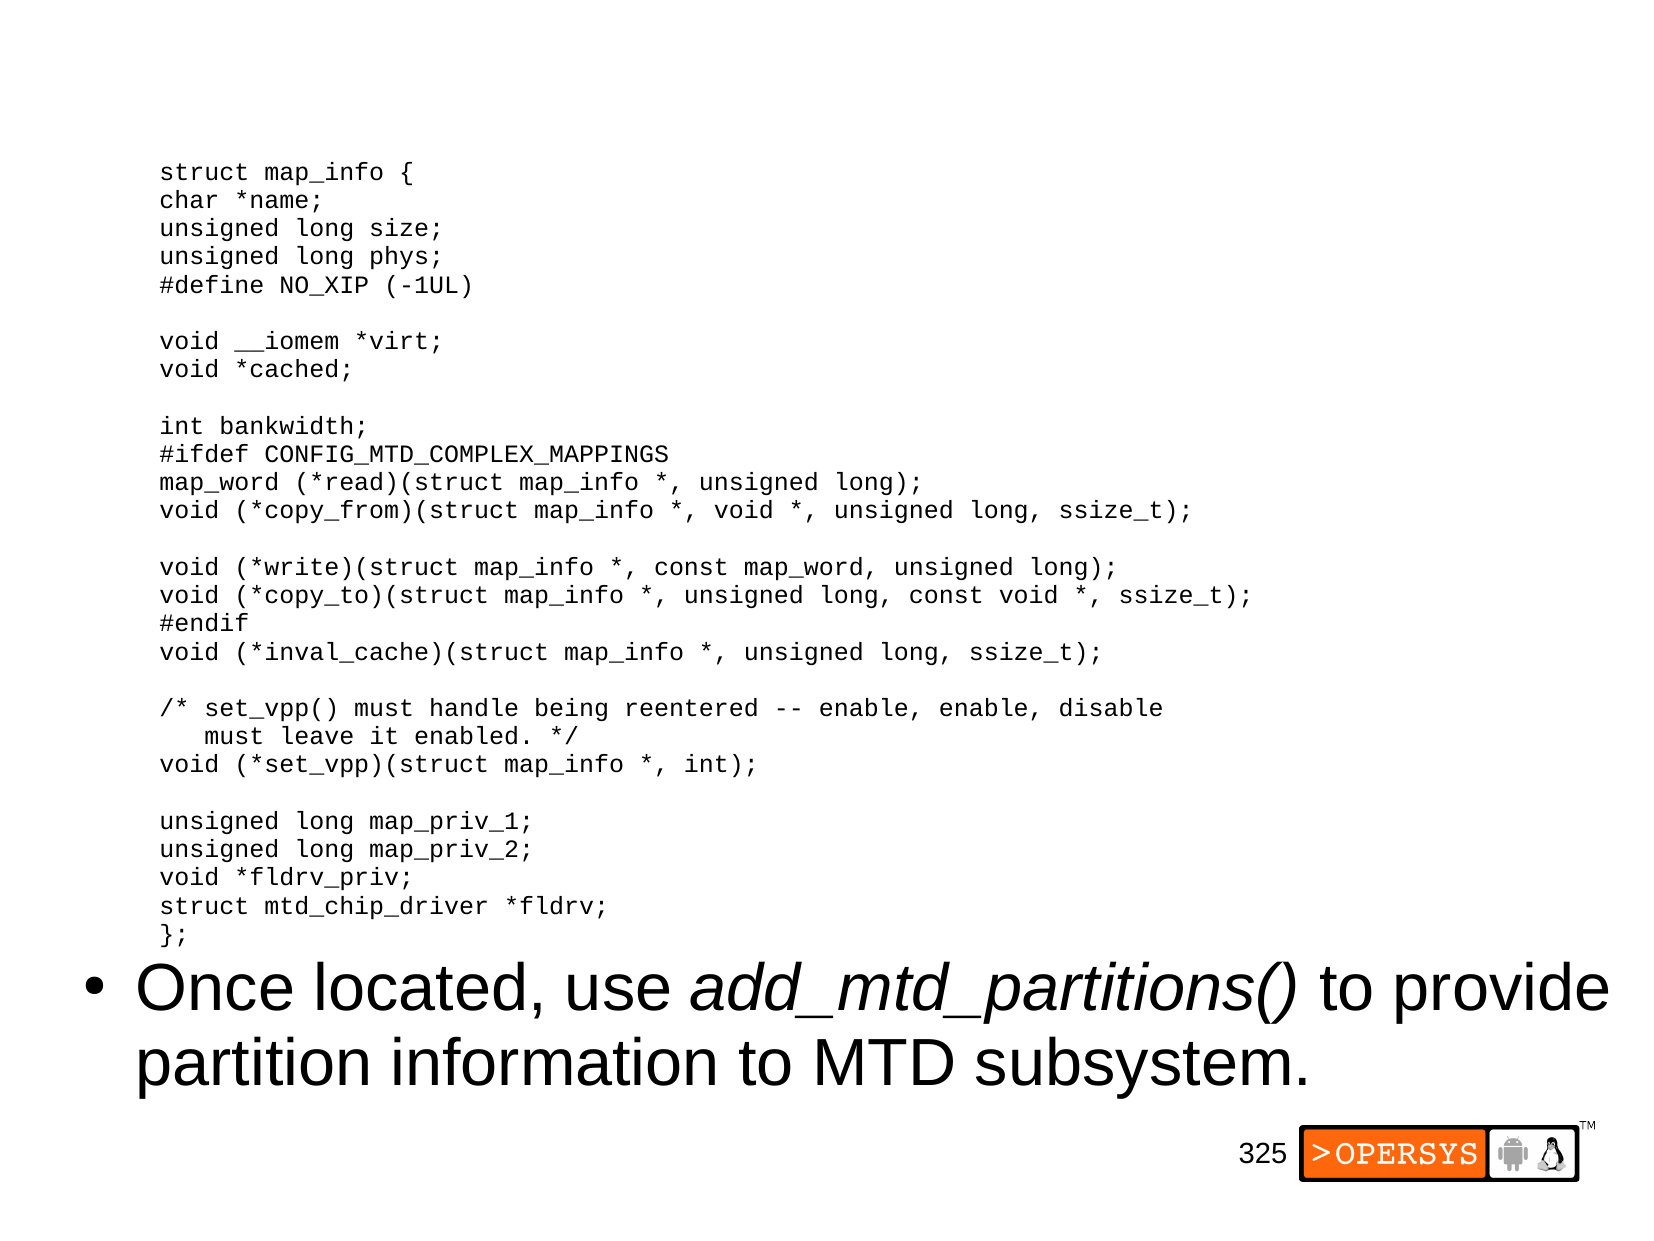

# struct map_info {
char *name;
unsigned long size;
unsigned long phys;
#define NO_XIP (-1UL)
void __iomem *virt;
void *cached;
int bankwidth;
#ifdef CONFIG_MTD_COMPLEX_MAPPINGS
map_word (*read)(struct map_info *, unsigned long);
void (*copy_from)(struct map_info *, void *, unsigned long, ssize_t);
void (*write)(struct map_info *, const map_word, unsigned long);
void (*copy_to)(struct map_info *, unsigned long, const void *, ssize_t);
#endif
void (*inval_cache)(struct map_info *, unsigned long, ssize_t);
/* set_vpp() must handle being reentered -- enable, enable, disable
 must leave it enabled. */
void (*set_vpp)(struct map_info *, int);
unsigned long map_priv_1;
unsigned long map_priv_2;
void *fldrv_priv;
struct mtd_chip_driver *fldrv;
};
Once located, use add_mtd_partitions() to provide partition information to MTD subsystem.